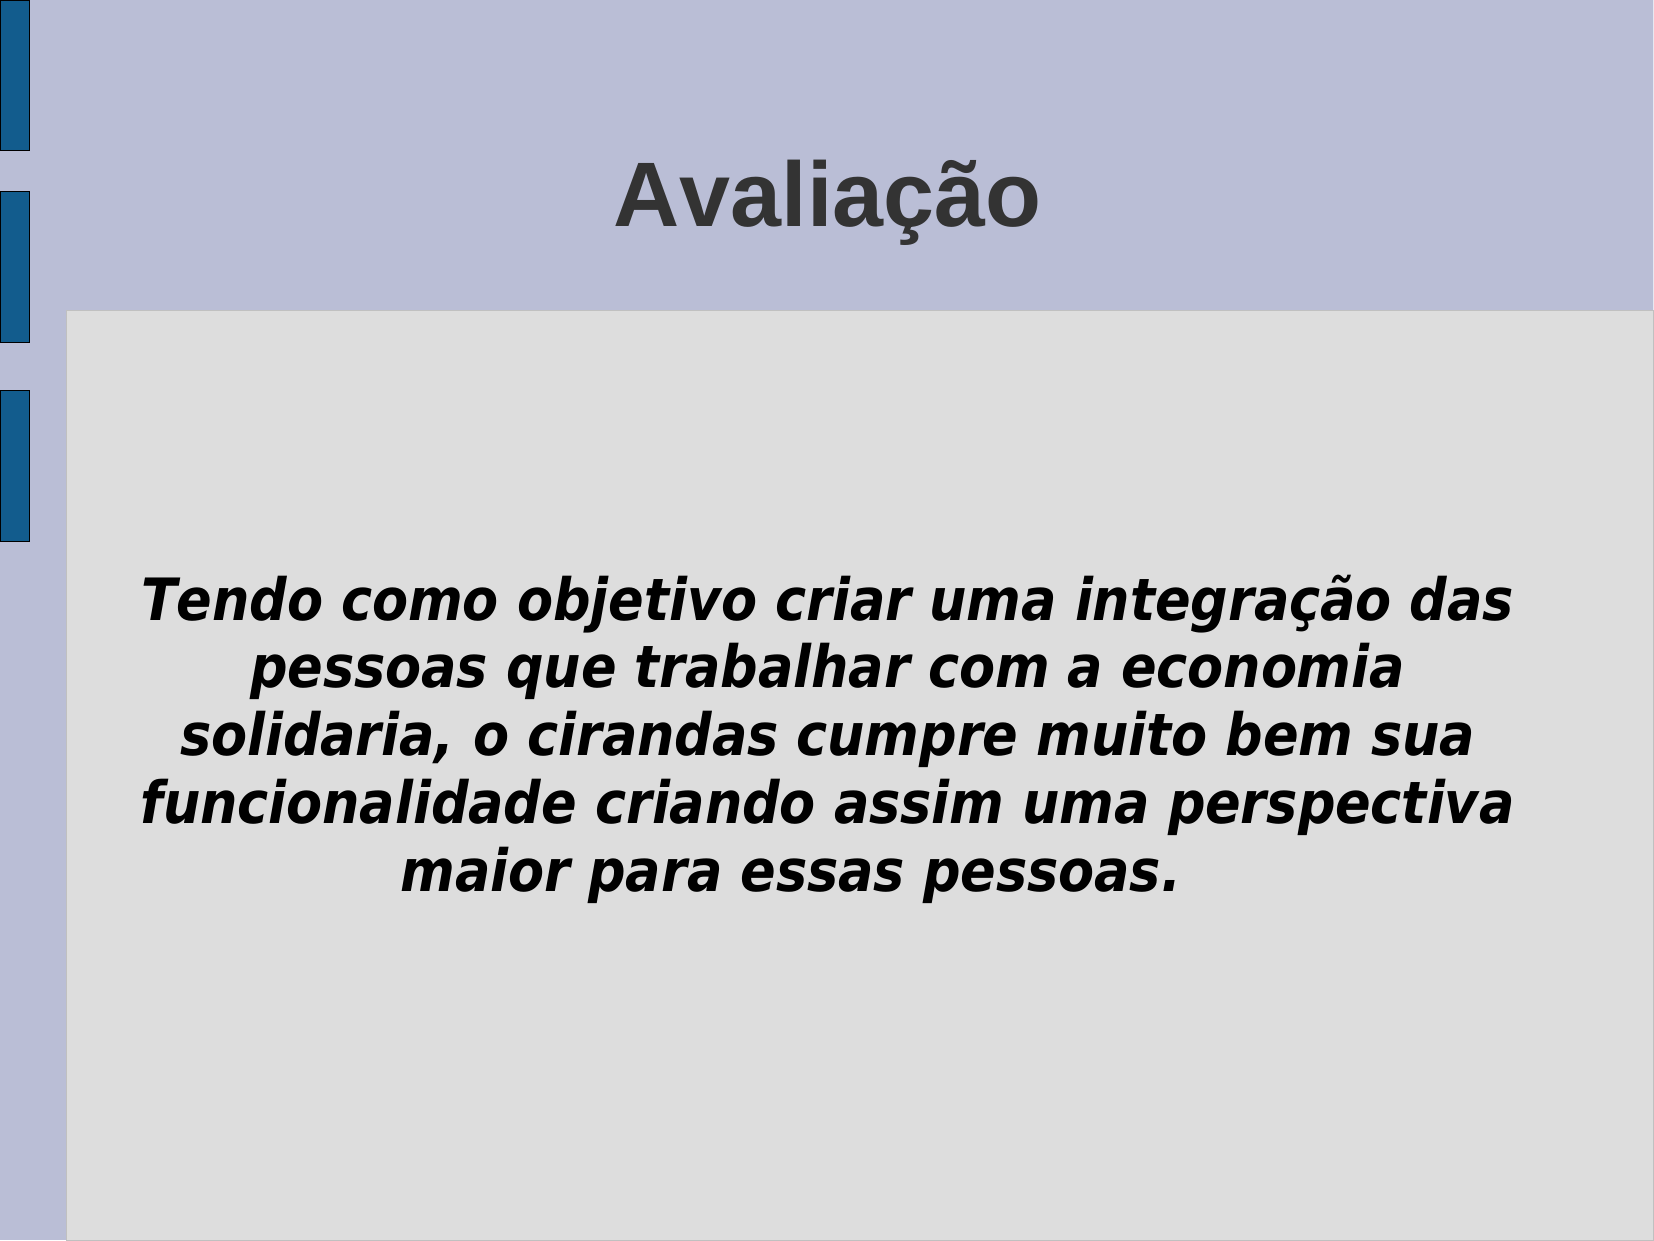

Avaliação
# Tendo como objetivo criar uma integração das pessoas que trabalhar com a economia solidaria, o cirandas cumpre muito bem sua funcionalidade criando assim uma perspectiva maior para essas pessoas.